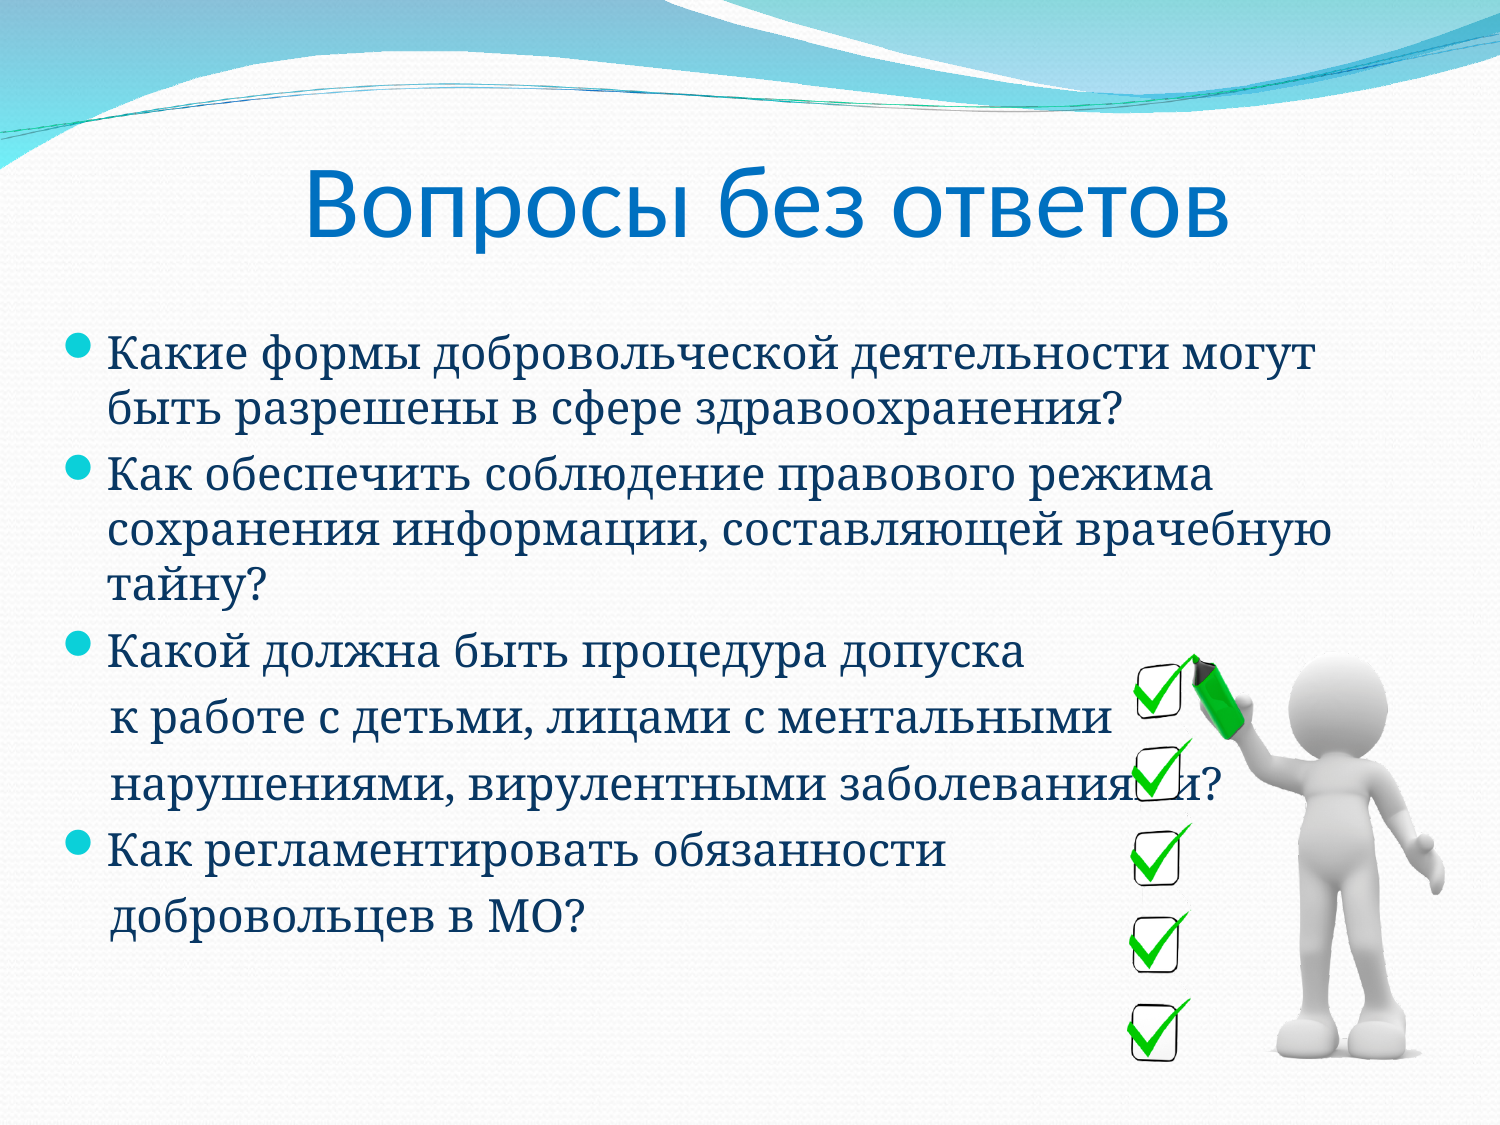

# Вопросы без ответов
Какие формы добровольческой деятельности могут быть разрешены в сфере здравоохранения?
Как обеспечить соблюдение правового режима сохранения информации, составляющей врачебную тайну?
Какой должна быть процедура допуска
 к работе с детьми, лицами с ментальными
 нарушениями, вирулентными заболеваниями?
Как регламентировать обязанности
 добровольцев в МО?